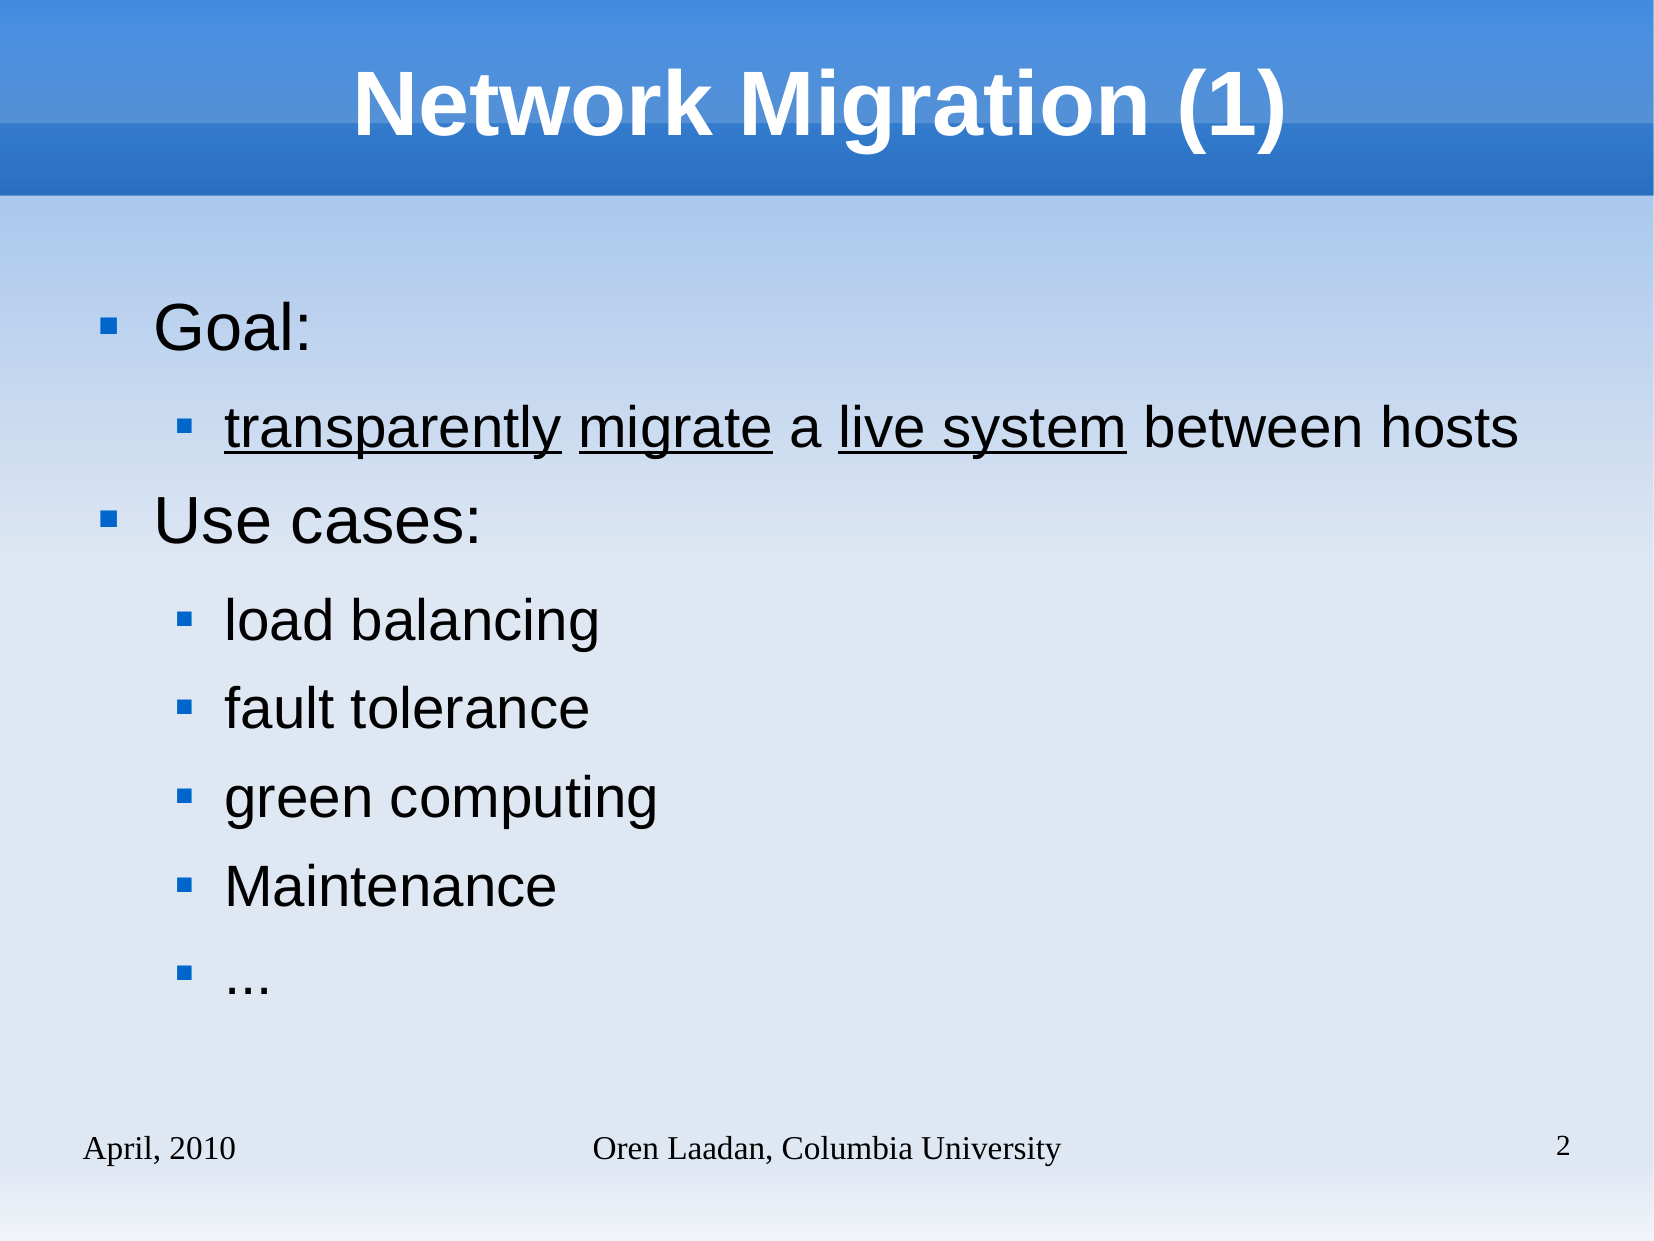

# Network Migration (1)
Goal:
transparently migrate a live system between hosts
Use cases:
load balancing
fault tolerance
green computing
Maintenance
...
2